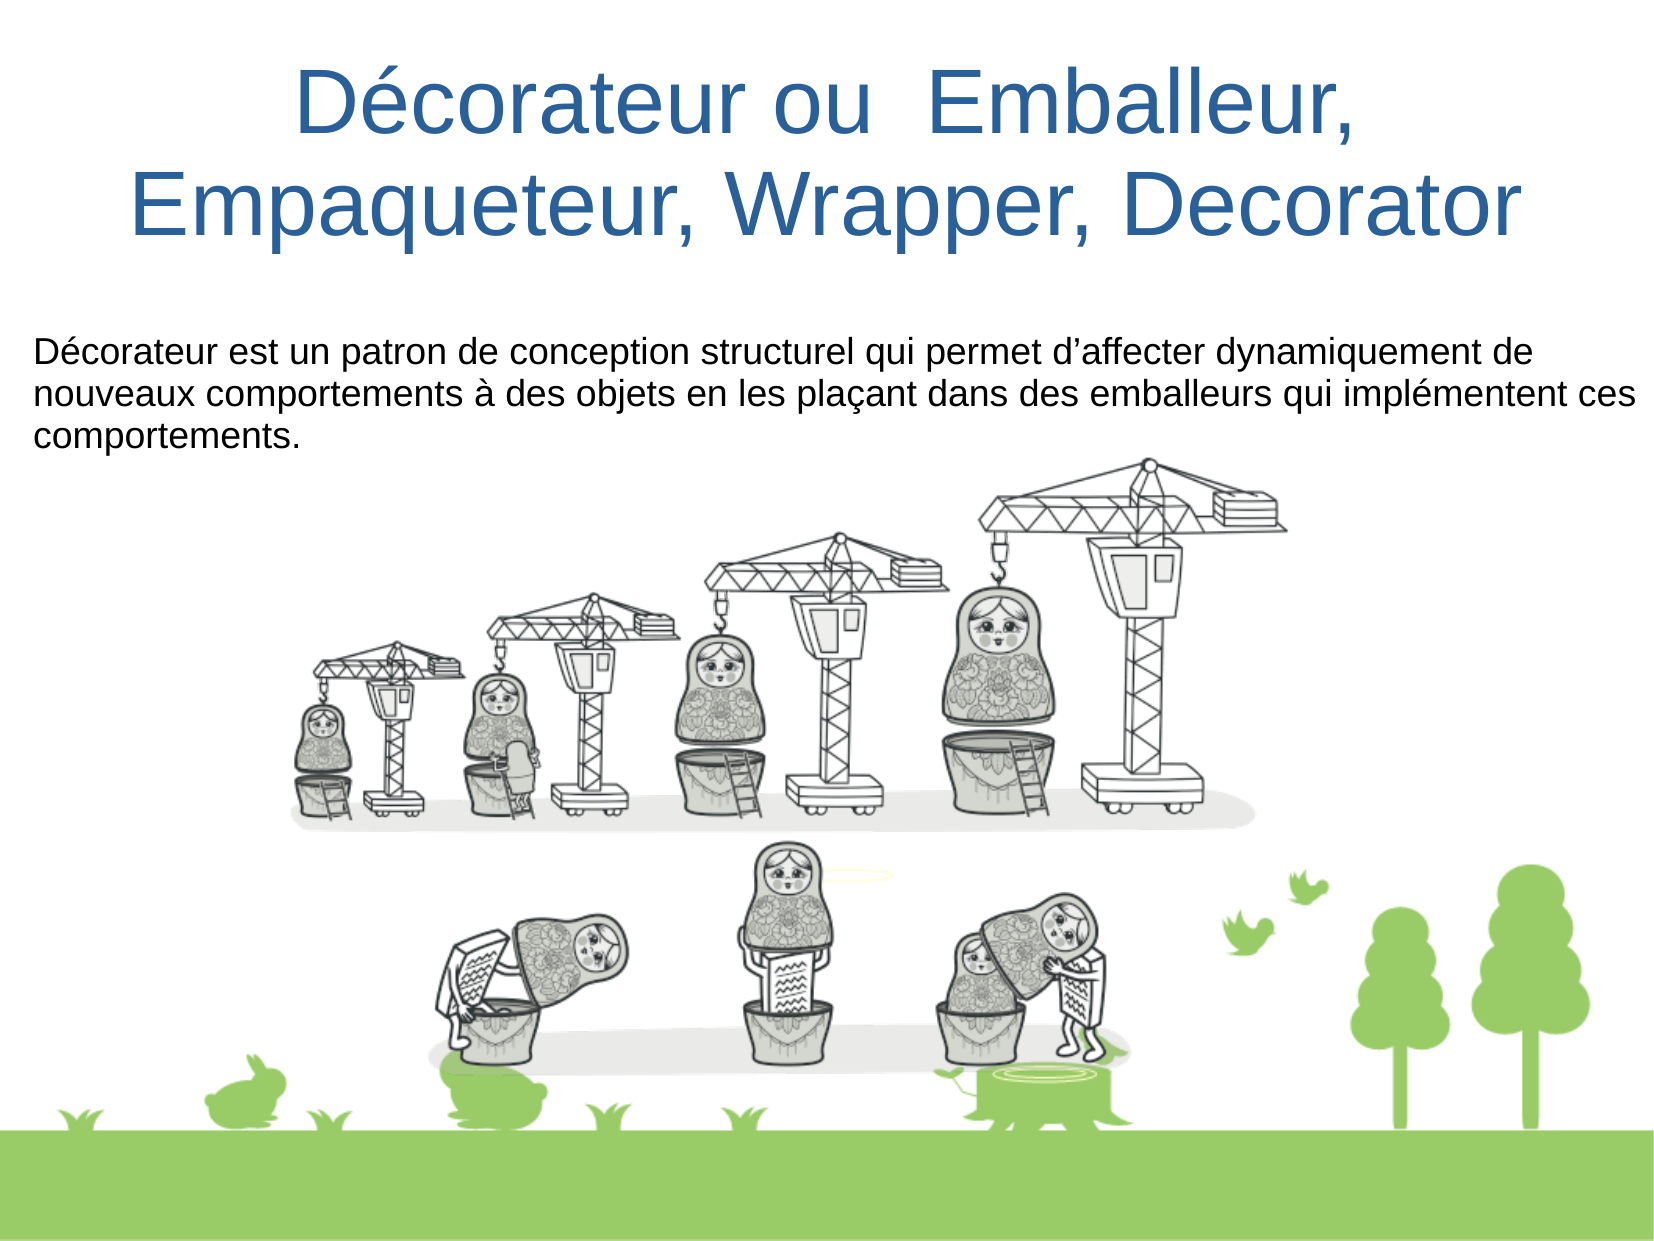

# Décorateur ou Emballeur, Empaqueteur, Wrapper, Decorator
Décorateur est un patron de conception structurel qui permet d’affecter dynamiquement de nouveaux comportements à des objets en les plaçant dans des emballeurs qui implémentent ces comportements.